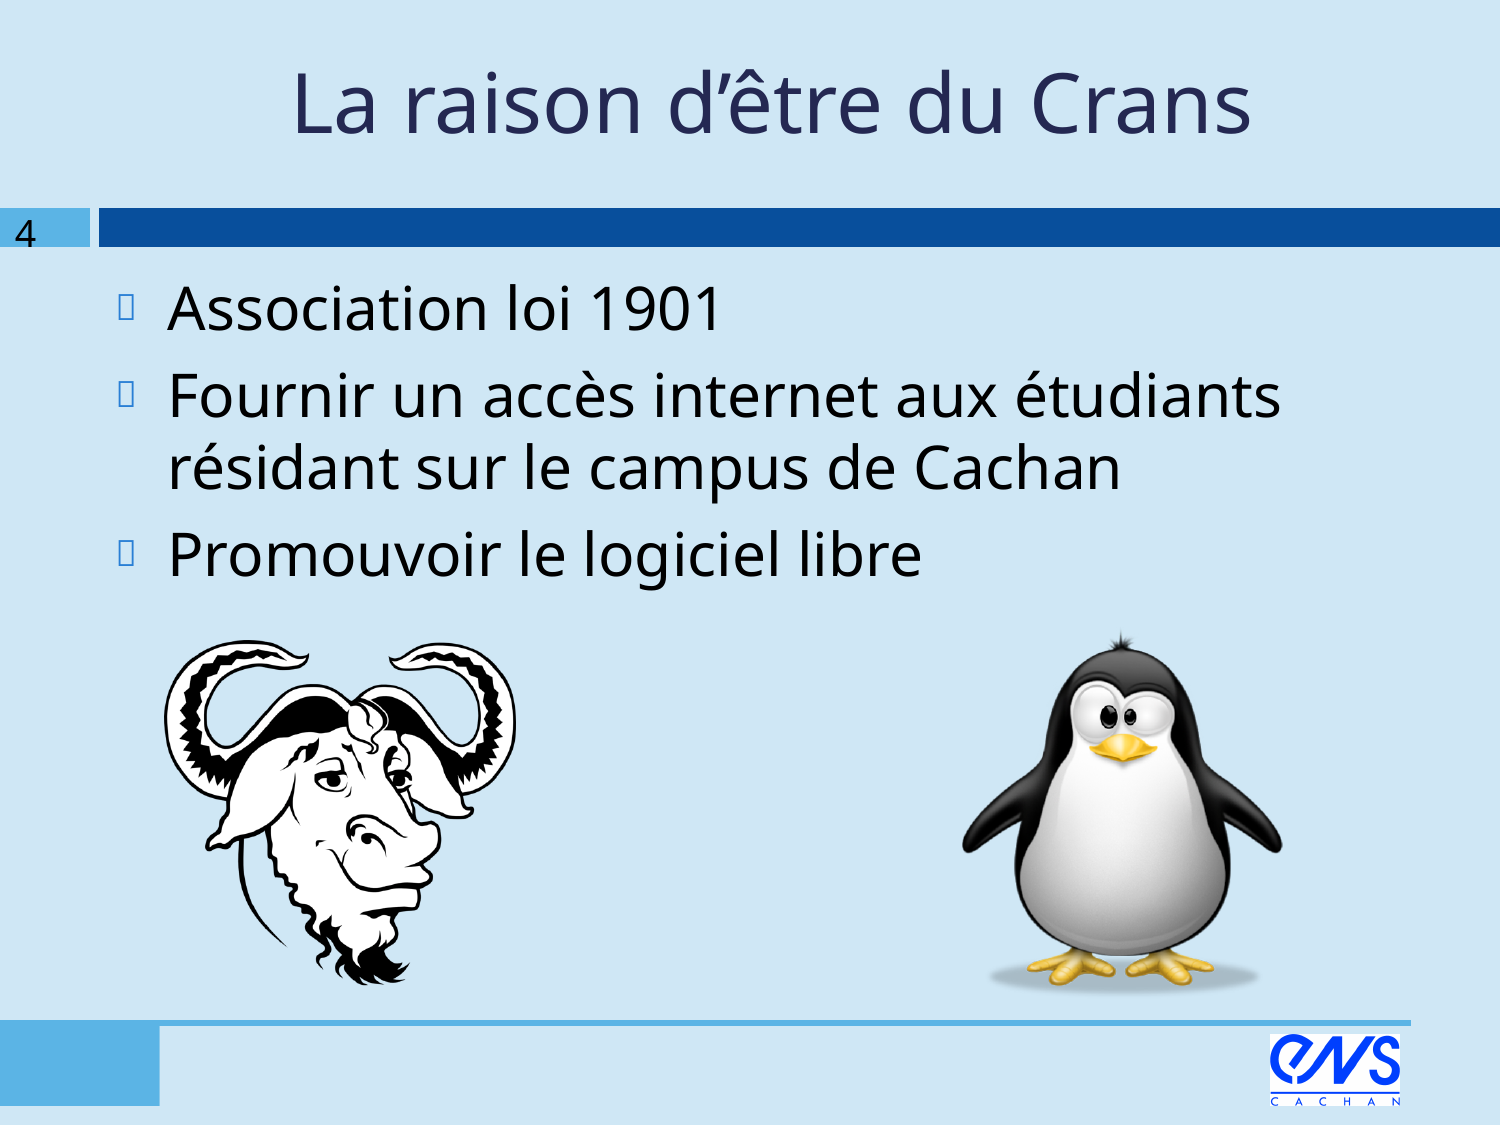

La raison d’être du Crans
# Association loi 1901
Fournir un accès internet aux étudiants résidant sur le campus de Cachan
Promouvoir le logiciel libre